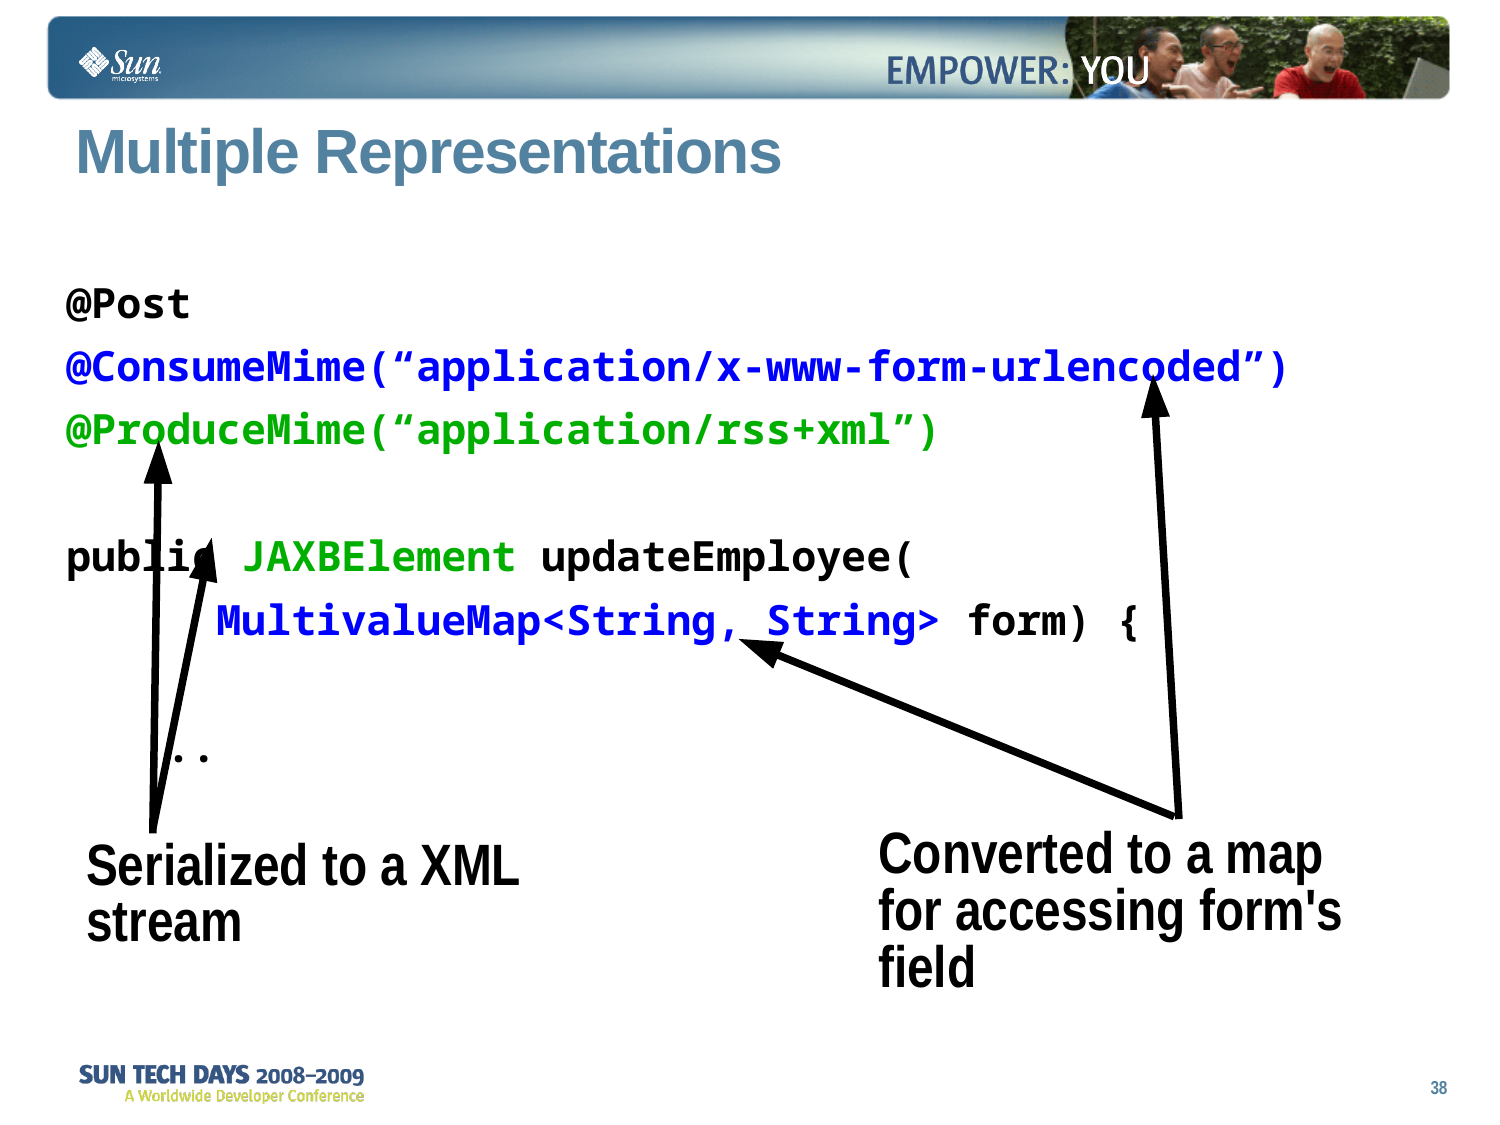

# Multiple Representations
@Post
@ConsumeMime(“application/x-www-form-urlencoded”)
@ProduceMime(“application/rss+xml”)
public JAXBElement updateEmployee(
		MultivalueMap<String, String> form) {
	...
Converted to a map for accessing form's field
Serialized to a XML stream